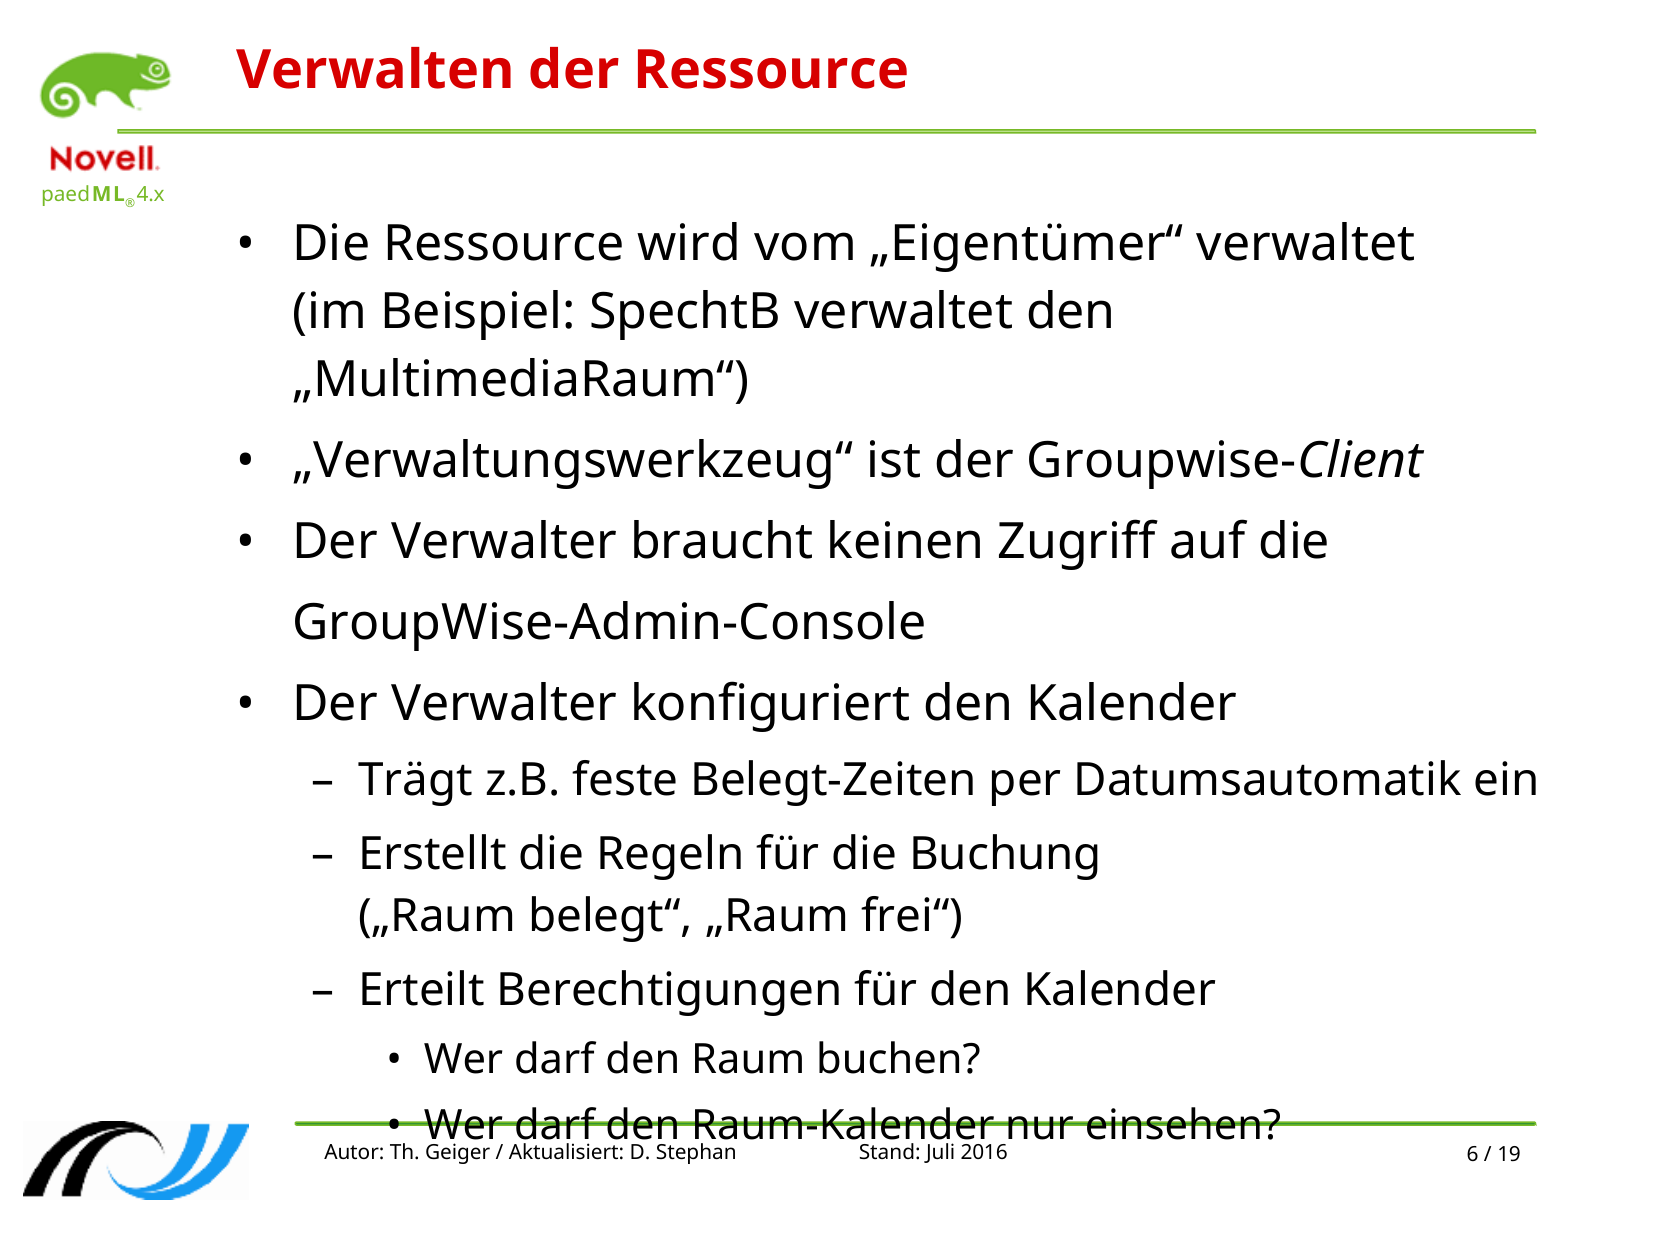

# Verwalten der Ressource
Die Ressource wird vom „Eigentümer“ verwaltet
(im Beispiel: SpechtB verwaltet den „MultimediaRaum“)
„Verwaltungswerkzeug“ ist der Groupwise-Client
Der Verwalter braucht keinen Zugriff auf die
GroupWise-Admin-Console
Der Verwalter konfiguriert den Kalender
Trägt z.B. feste Belegt-Zeiten per Datumsautomatik ein
Erstellt die Regeln für die Buchung
(„Raum belegt“, „Raum frei“)
Erteilt Berechtigungen für den Kalender
Wer darf den Raum buchen?
Wer darf den Raum-Kalender nur einsehen?
Autor: Th. Geiger / Aktualisiert: D. Stephan
Juli 2016
6